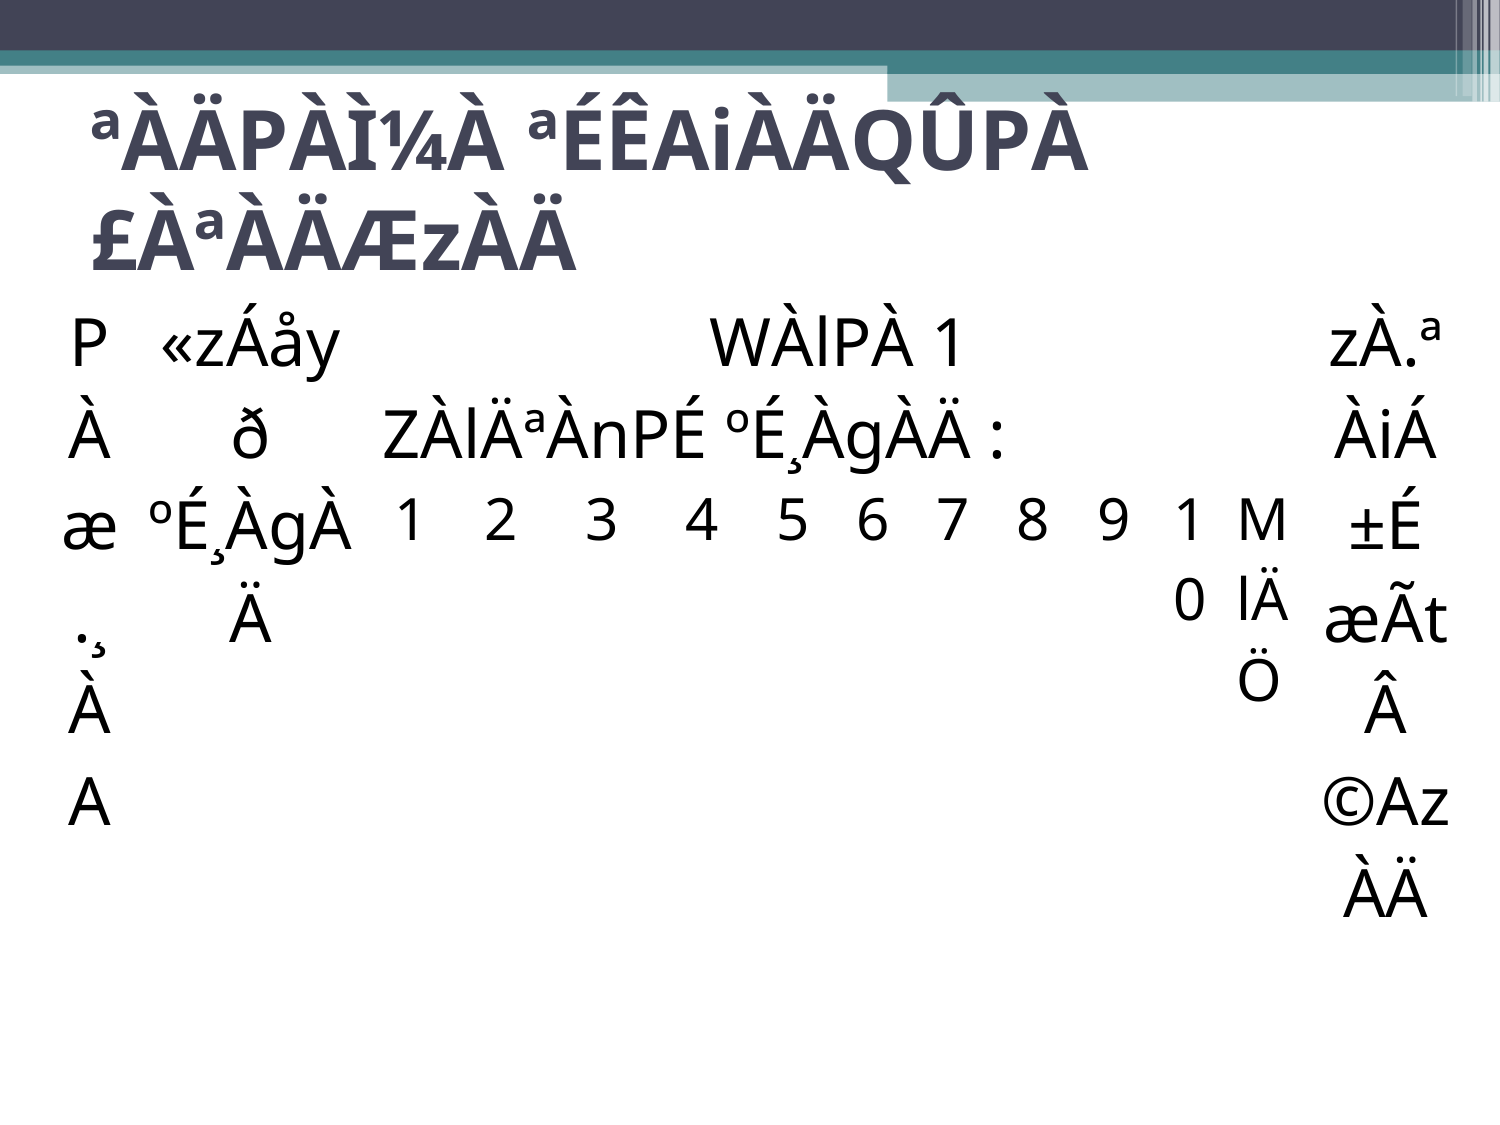

# ªÀÄPÀÌ¼À ªÉÊAiÀÄQÛPÀ £ÀªÀÄÆzÀÄ
| PÀæ.¸ÀA | «zÁåyð ºÉ¸ÀgÀÄ | WÀlPÀ 1 | | | | | | | | | | | zÀ.ªÀiÁ ±ÉæÃtÂ ©AzÀÄ |
| --- | --- | --- | --- | --- | --- | --- | --- | --- | --- | --- | --- | --- | --- |
| | | ZÀlÄªÀnPÉ ºÉ¸ÀgÀÄ : | | | | | | | | | | | |
| | | 1 | 2 | 3 | 4 | 5 | 6 | 7 | 8 | 9 | 10 | MlÄÖ | |
| | | | | | | | | | | | | | |
| | | | | | | | | | | | | | |